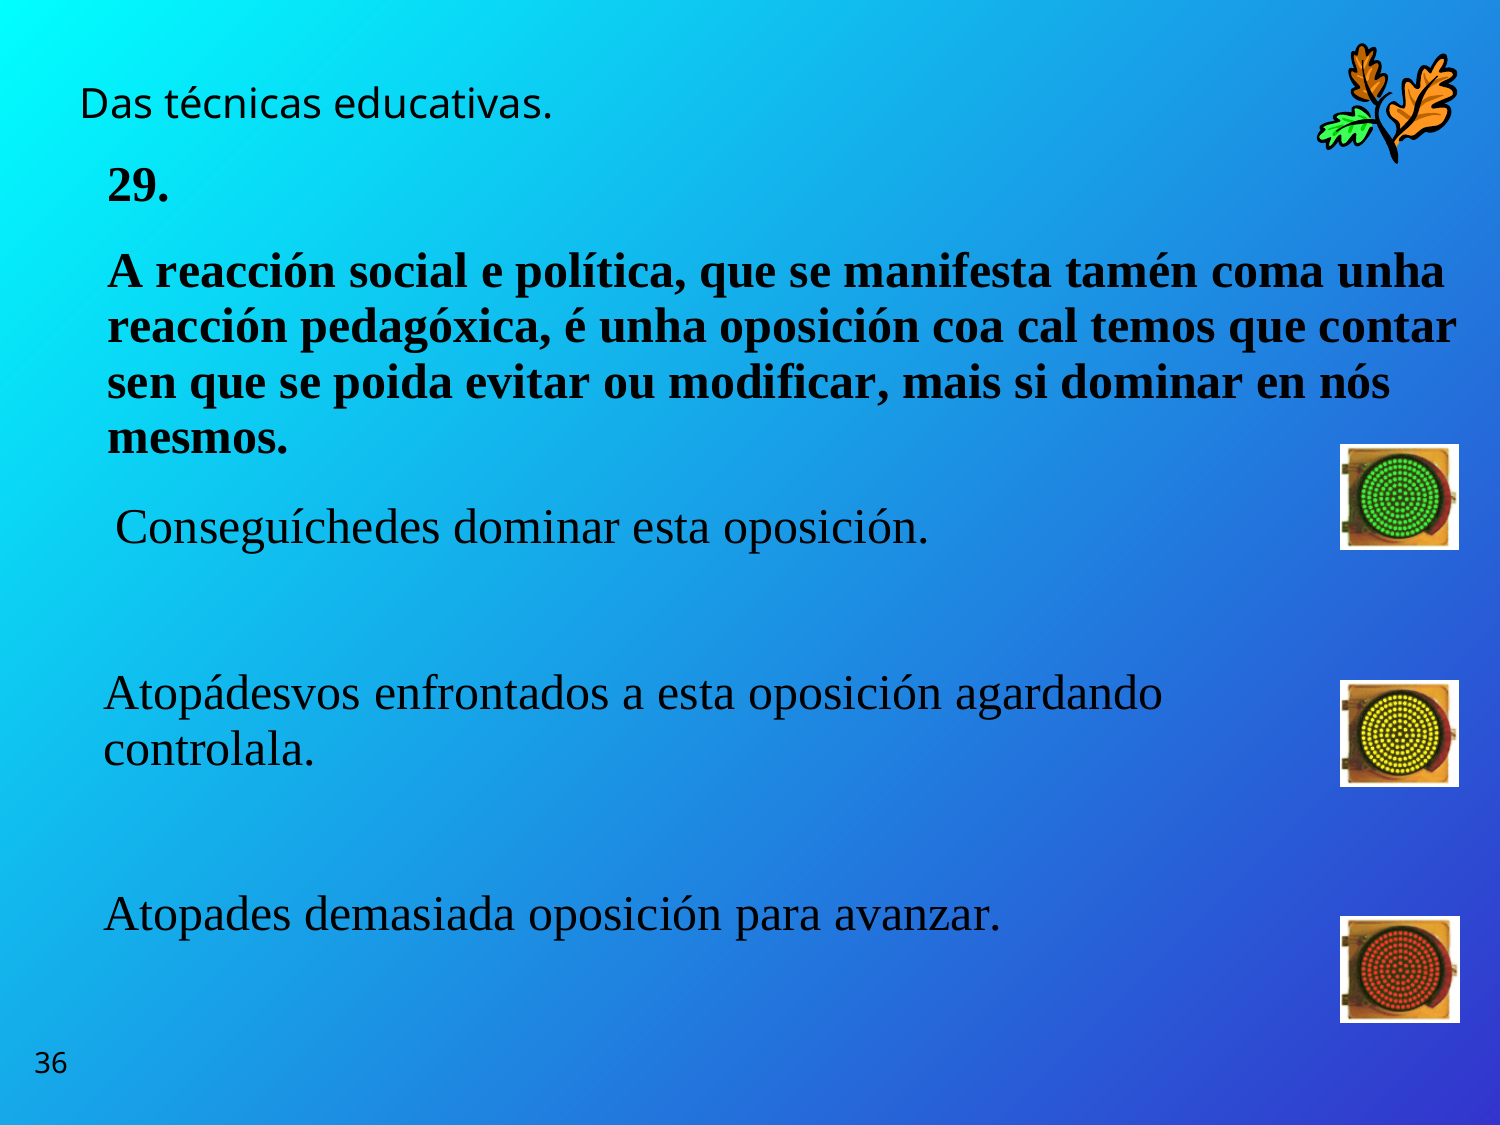

Das técnicas educativas.
29.
	A reacción social e política, que se manifesta tamén coma unha reacción pedagóxica, é unha oposición coa cal temos que contar sen que se poida evitar ou modificar, mais si dominar en nós mesmos.
 Conseguíchedes dominar esta oposición.
Atopádesvos enfrontados a esta oposición agardando controlala.
Atopades demasiada oposición para avanzar.
36